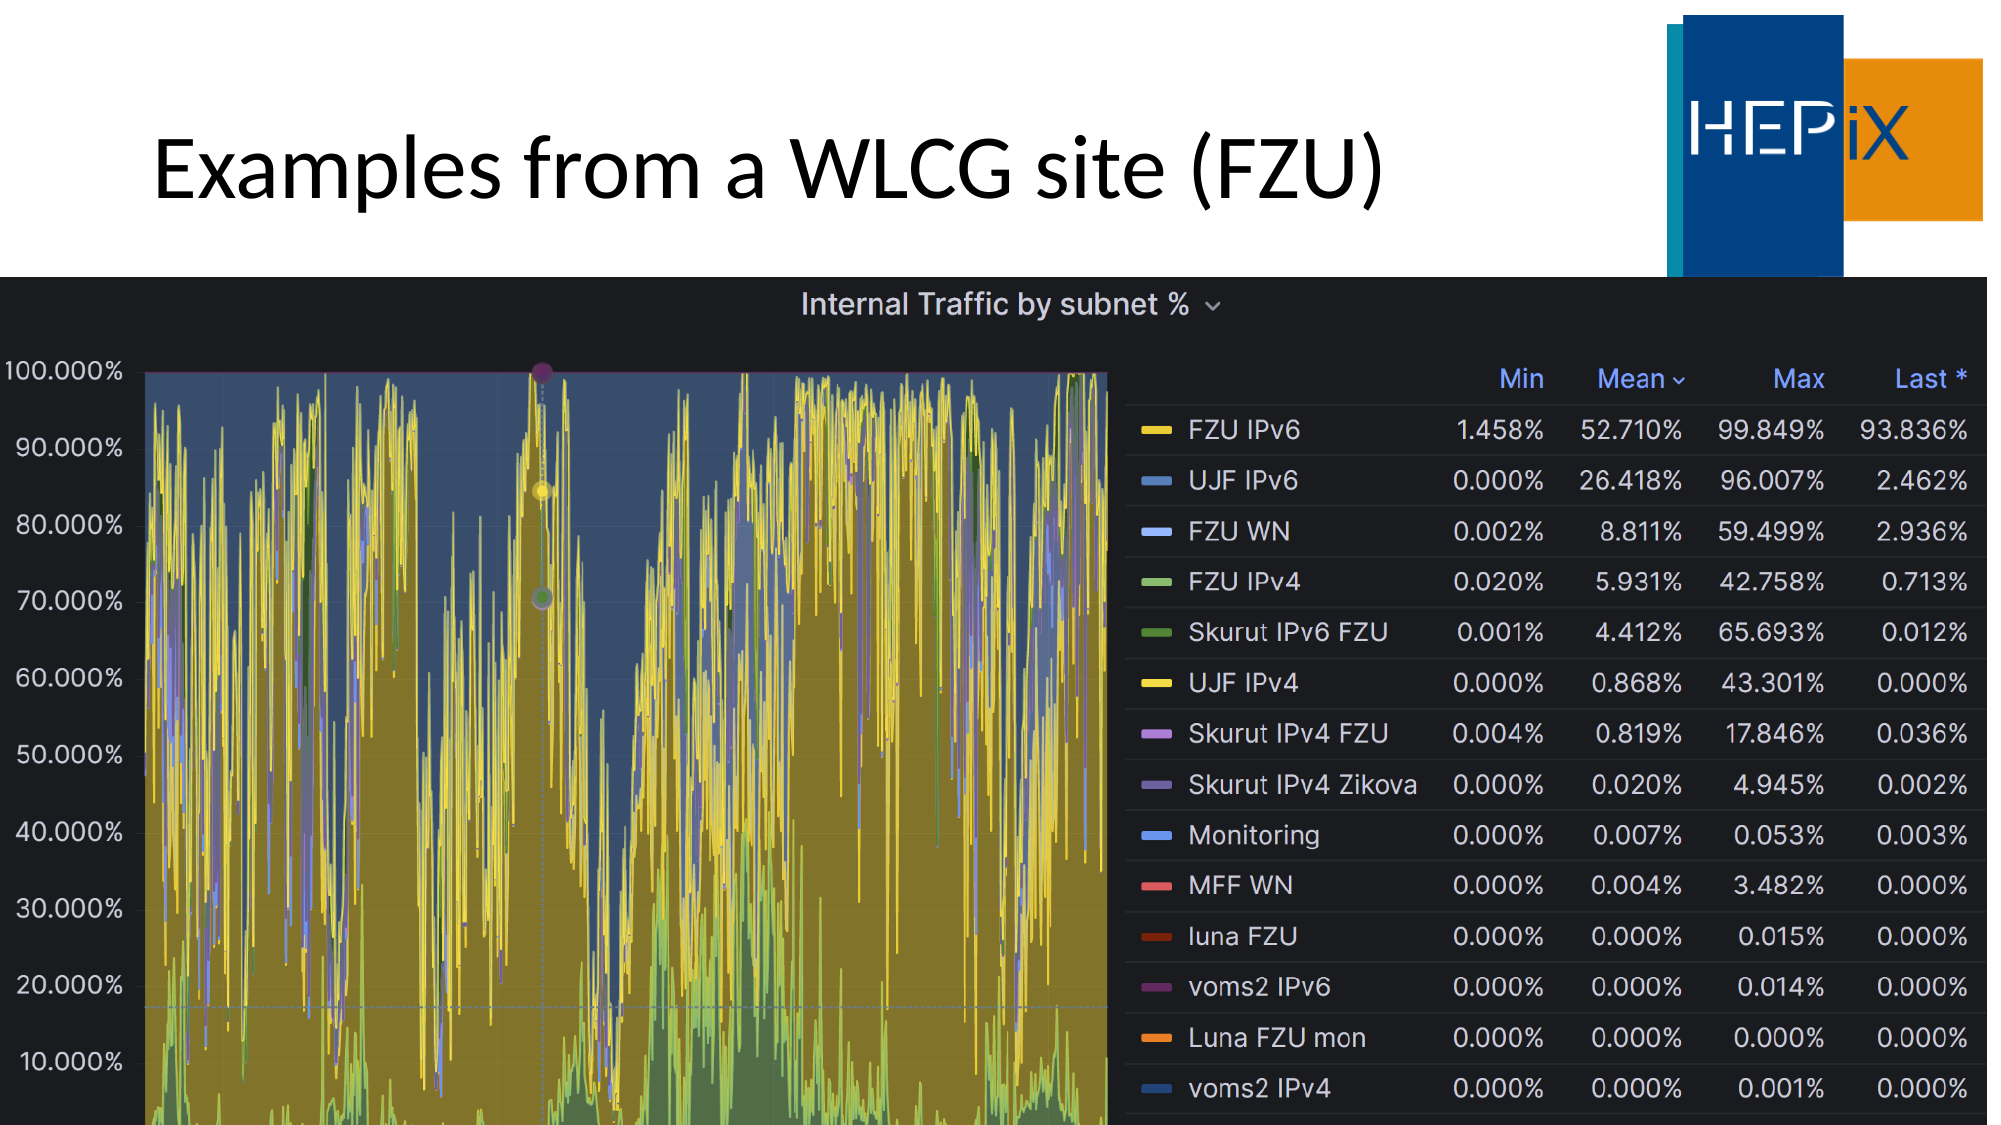

# Examples from a WLCG site (FZU)